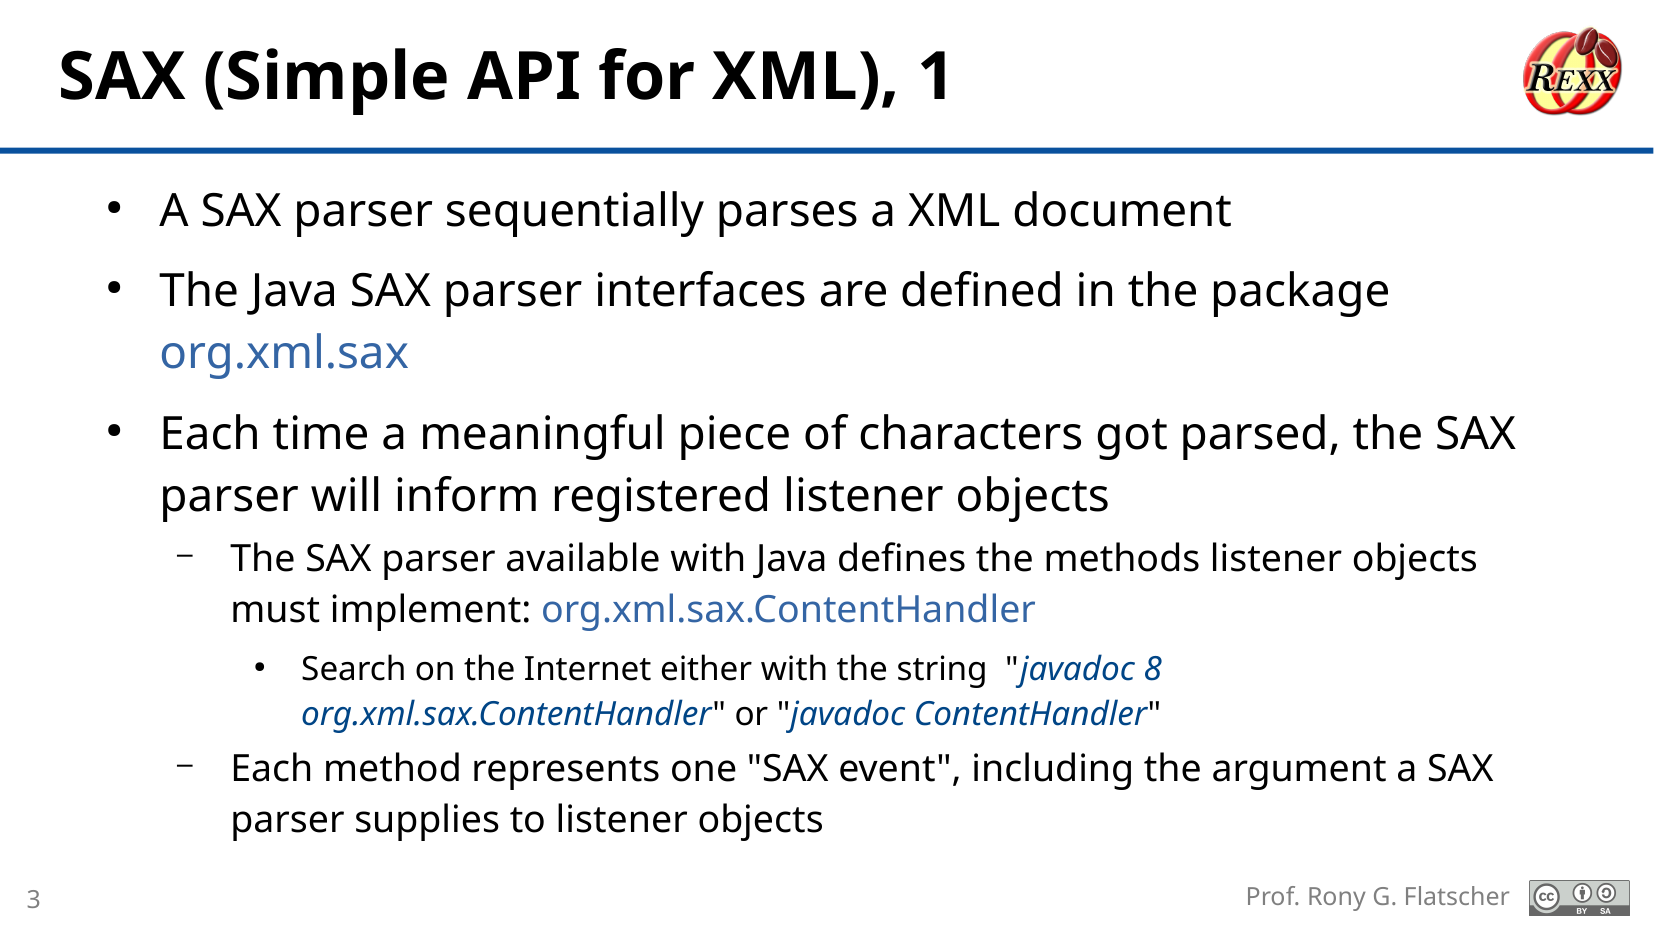

# SAX (Simple API for XML), 1
A SAX parser sequentially parses a XML document
The Java SAX parser interfaces are defined in the package org.xml.sax
Each time a meaningful piece of characters got parsed, the SAX parser will inform registered listener objects
The SAX parser available with Java defines the methods listener objects must implement: org.xml.sax.ContentHandler
Search on the Internet either with the string "javadoc 8 org.xml.sax.ContentHandler" or "javadoc ContentHandler"
Each method represents one "SAX event", including the argument a SAX parser supplies to listener objects